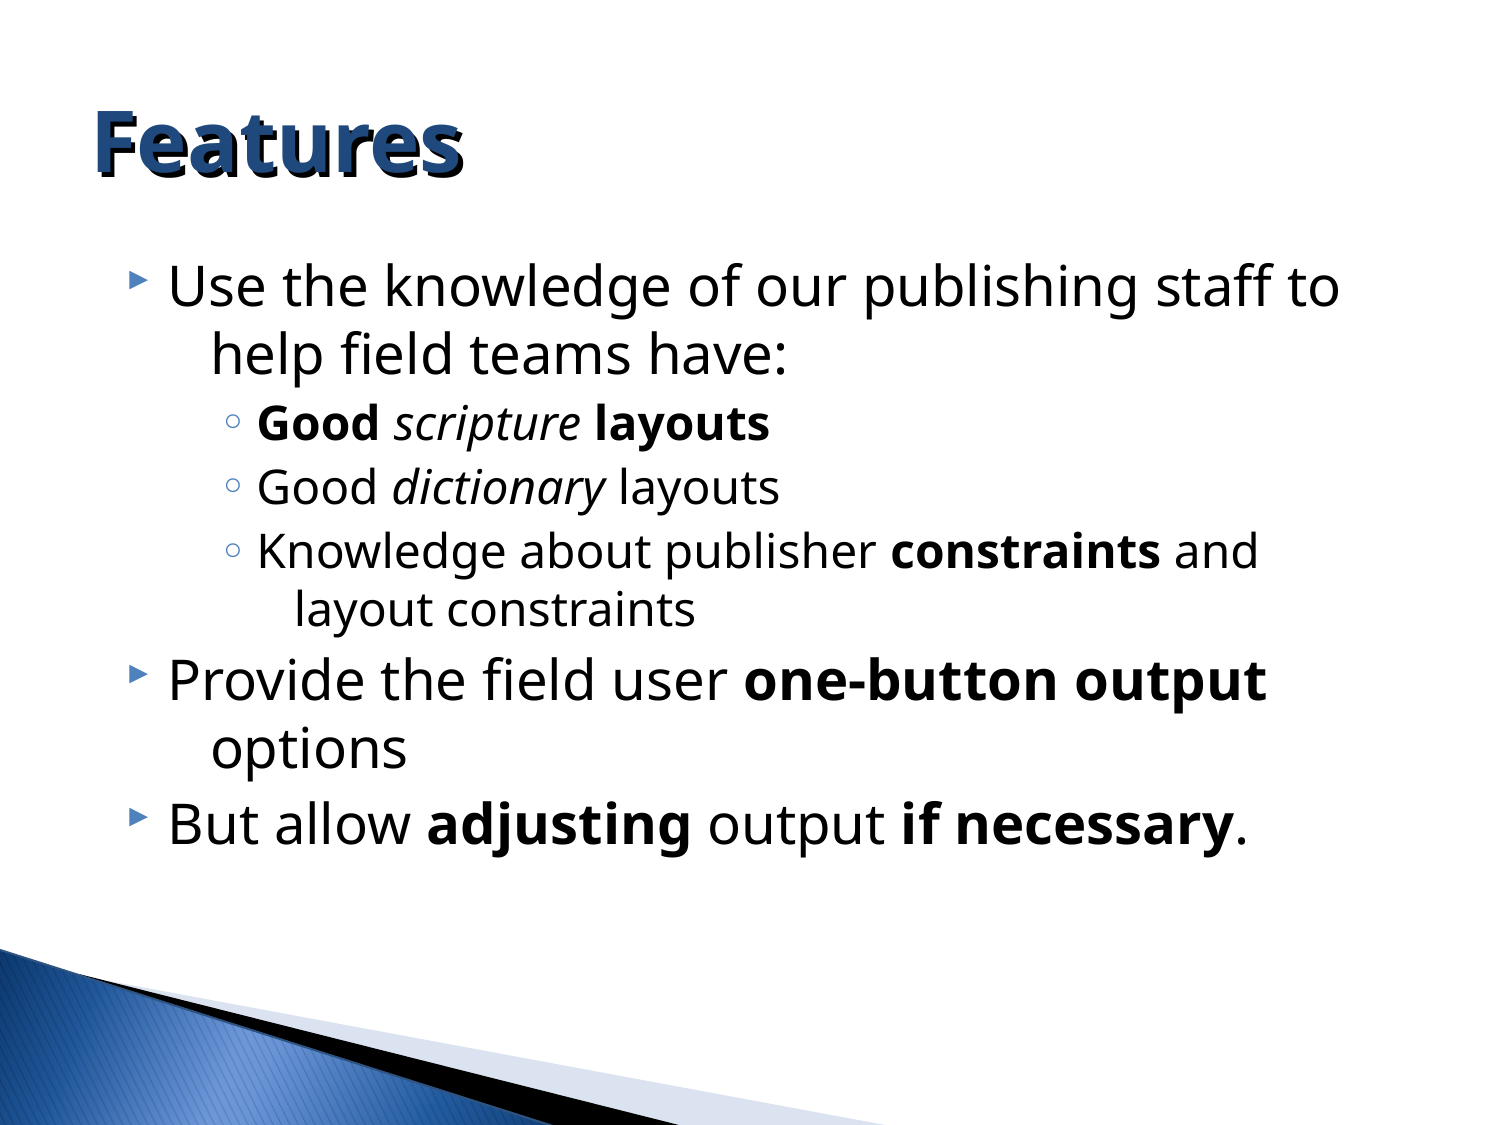

Features
# Use the knowledge of our publishing staff to help field teams have:
Good scripture layouts
Good dictionary layouts
Knowledge about publisher constraints and layout constraints
Provide the field user one-button output options
But allow adjusting output if necessary.